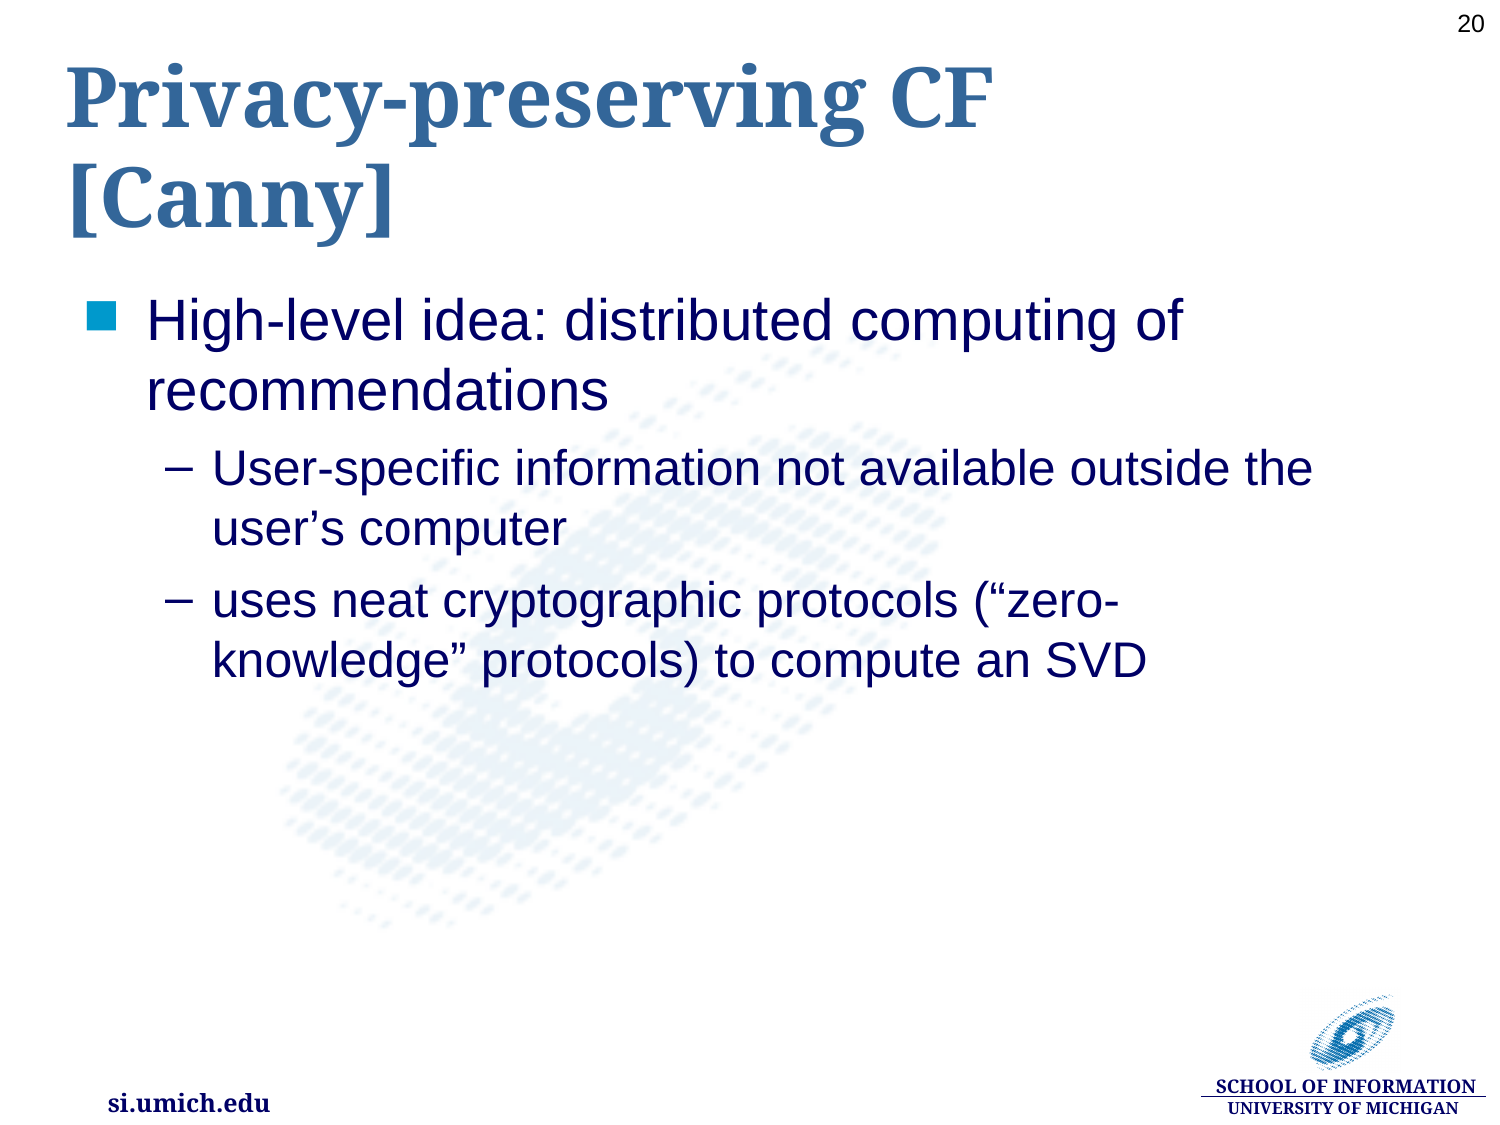

# Privacy-preserving CF [Canny]
High-level idea: distributed computing of recommendations
User-specific information not available outside the user’s computer
uses neat cryptographic protocols (“zero-knowledge” protocols) to compute an SVD